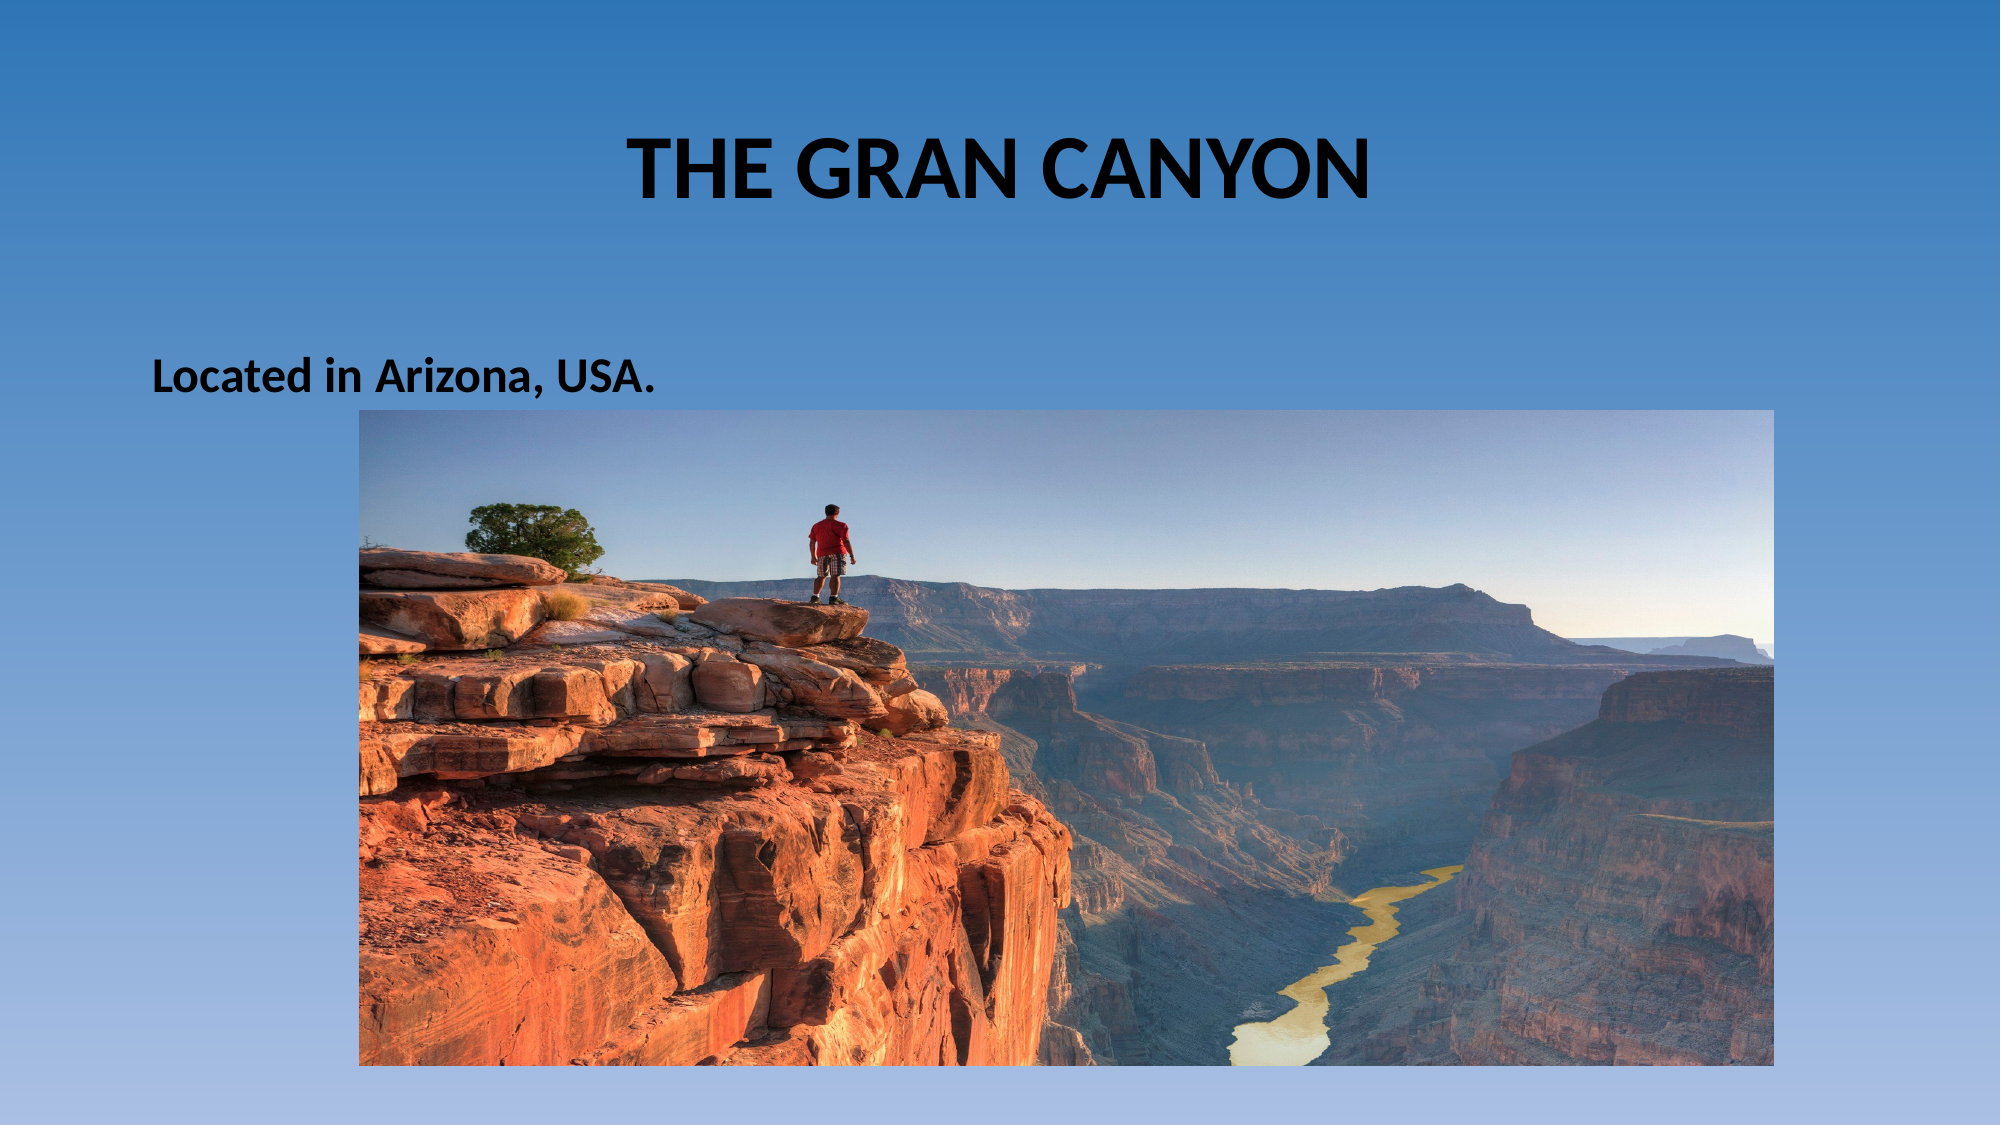

# THE GRAN CANYON
Located in Arizona, USA.